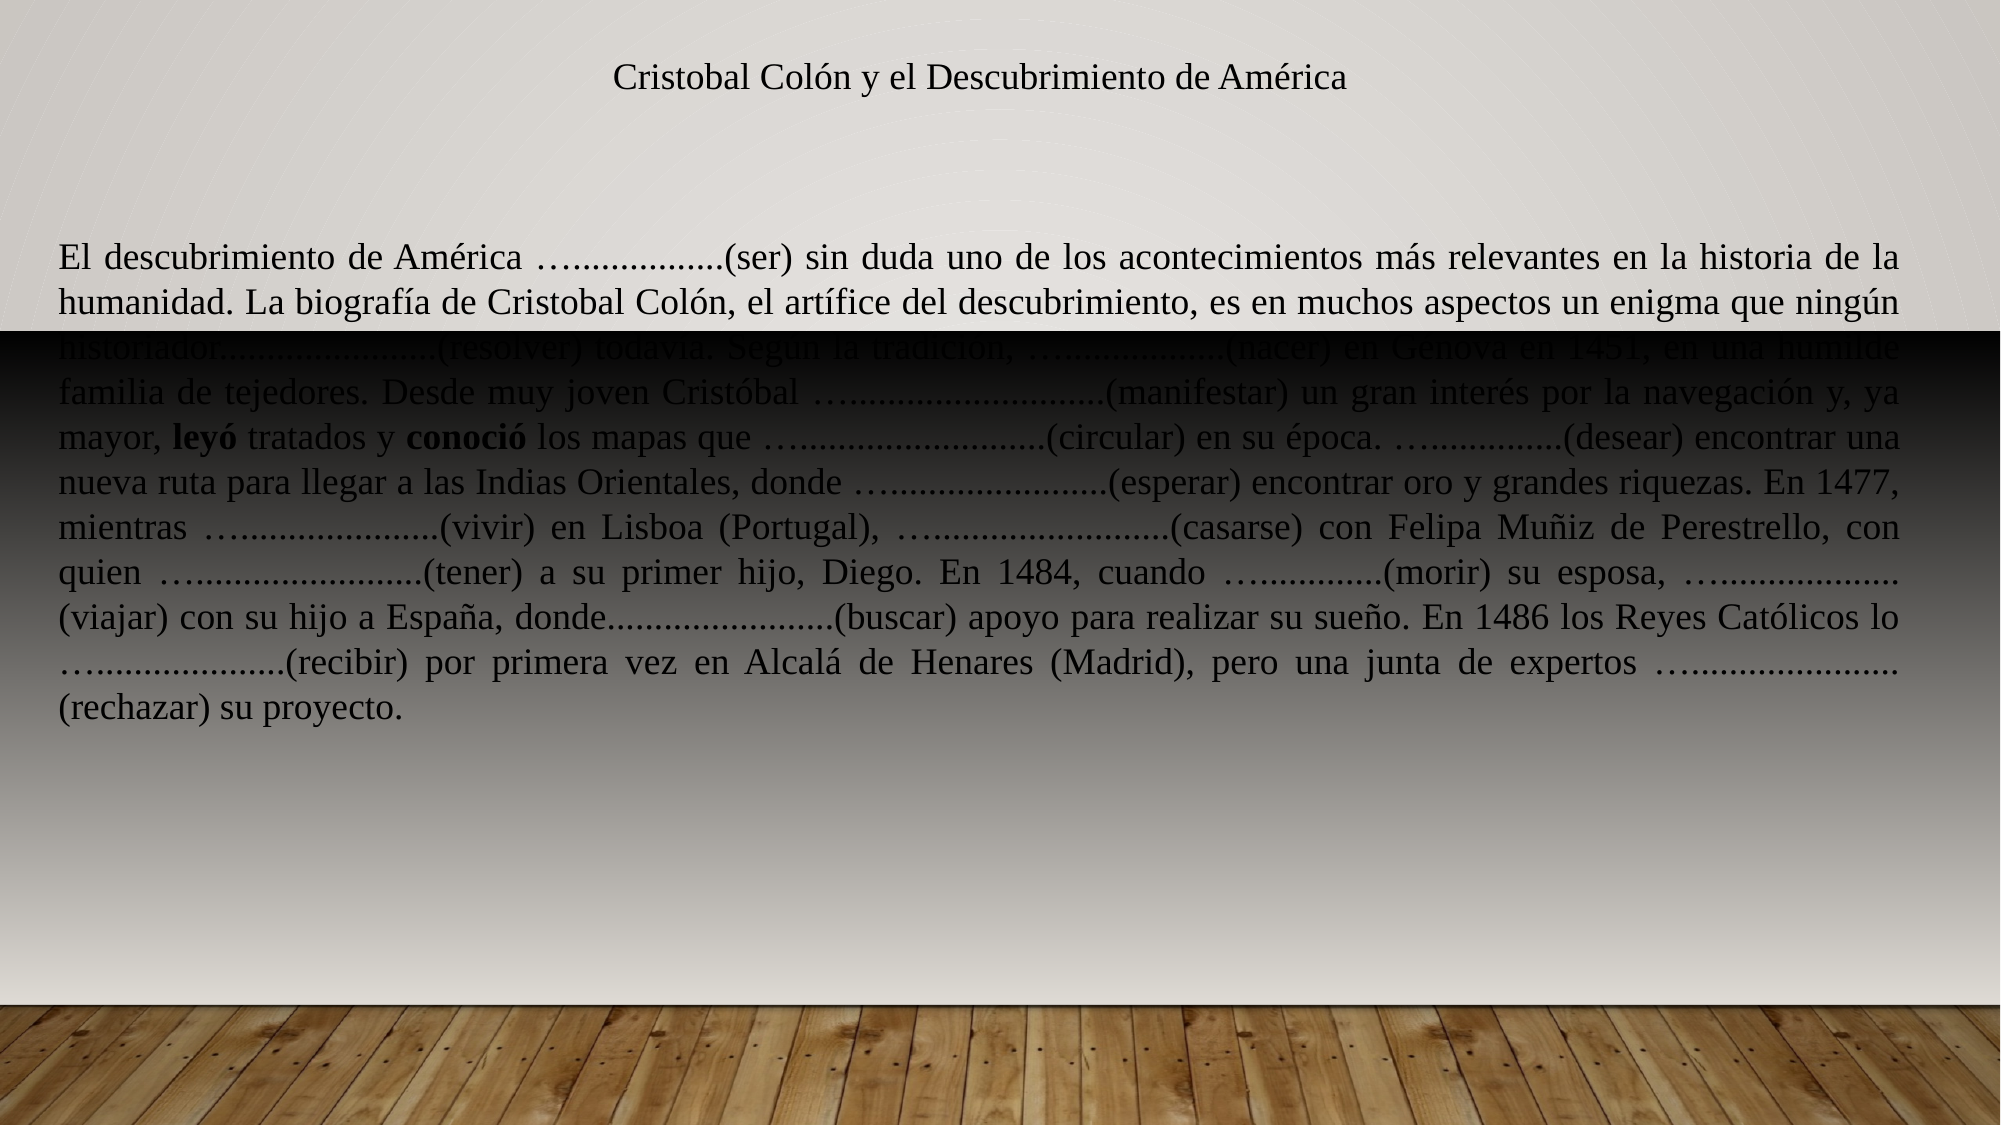

Cristobal Colón y el Descubrimiento de América
El descubrimiento de América …................(ser) sin duda uno de los acontecimientos más relevantes en la historia de la humanidad. La biografía de Cristobal Colón, el artífice del descubrimiento, es en muchos aspectos un enigma que ningún historiador.......................(resolver) todavía. Según la tradición, ….................(nacer) en Génova en 1451, en una humilde familia de tejedores. Desde muy joven Cristóbal …...........................(manifestar) un gran interés por la navegación y, ya mayor, leyó tratados y conoció los mapas que …..........................(circular) en su época. …..............(desear) encontrar una nueva ruta para llegar a las Indias Orientales, donde ….......................(esperar) encontrar oro y grandes riquezas. En 1477, mientras ….....................(vivir) en Lisboa (Portugal), ….........................(casarse) con Felipa Muñiz de Perestrello, con quien …........................(tener) a su primer hijo, Diego. En 1484, cuando ….............(morir) su esposa, …...................(viajar) con su hijo a España, donde........................(buscar) apoyo para realizar su sueño. En 1486 los Reyes Católicos lo …....................(recibir) por primera vez en Alcalá de Henares (Madrid), pero una junta de expertos …......................(rechazar) su proyecto.